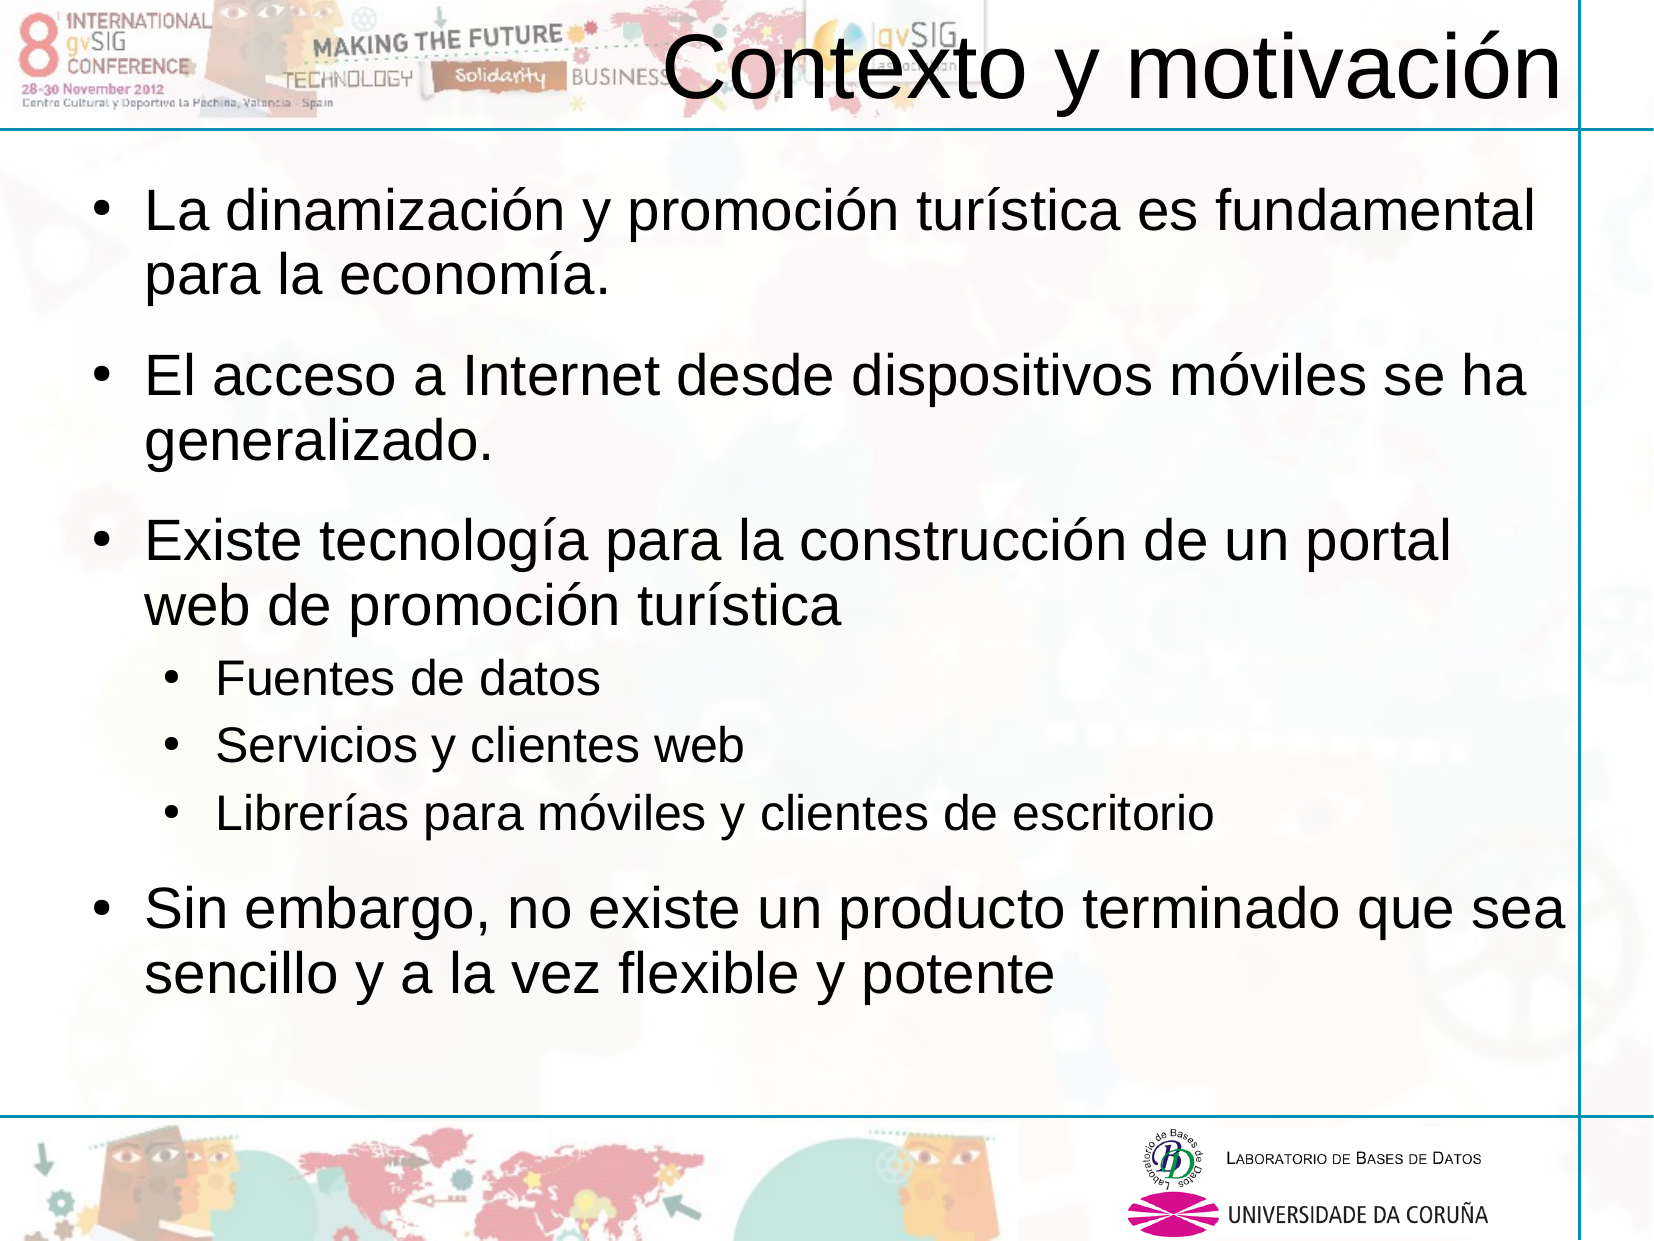

# Contexto y motivación
La dinamización y promoción turística es fundamental para la economía.
El acceso a Internet desde dispositivos móviles se ha generalizado.
Existe tecnología para la construcción de un portal web de promoción turística
Fuentes de datos
Servicios y clientes web
Librerías para móviles y clientes de escritorio
Sin embargo, no existe un producto terminado que sea sencillo y a la vez flexible y potente